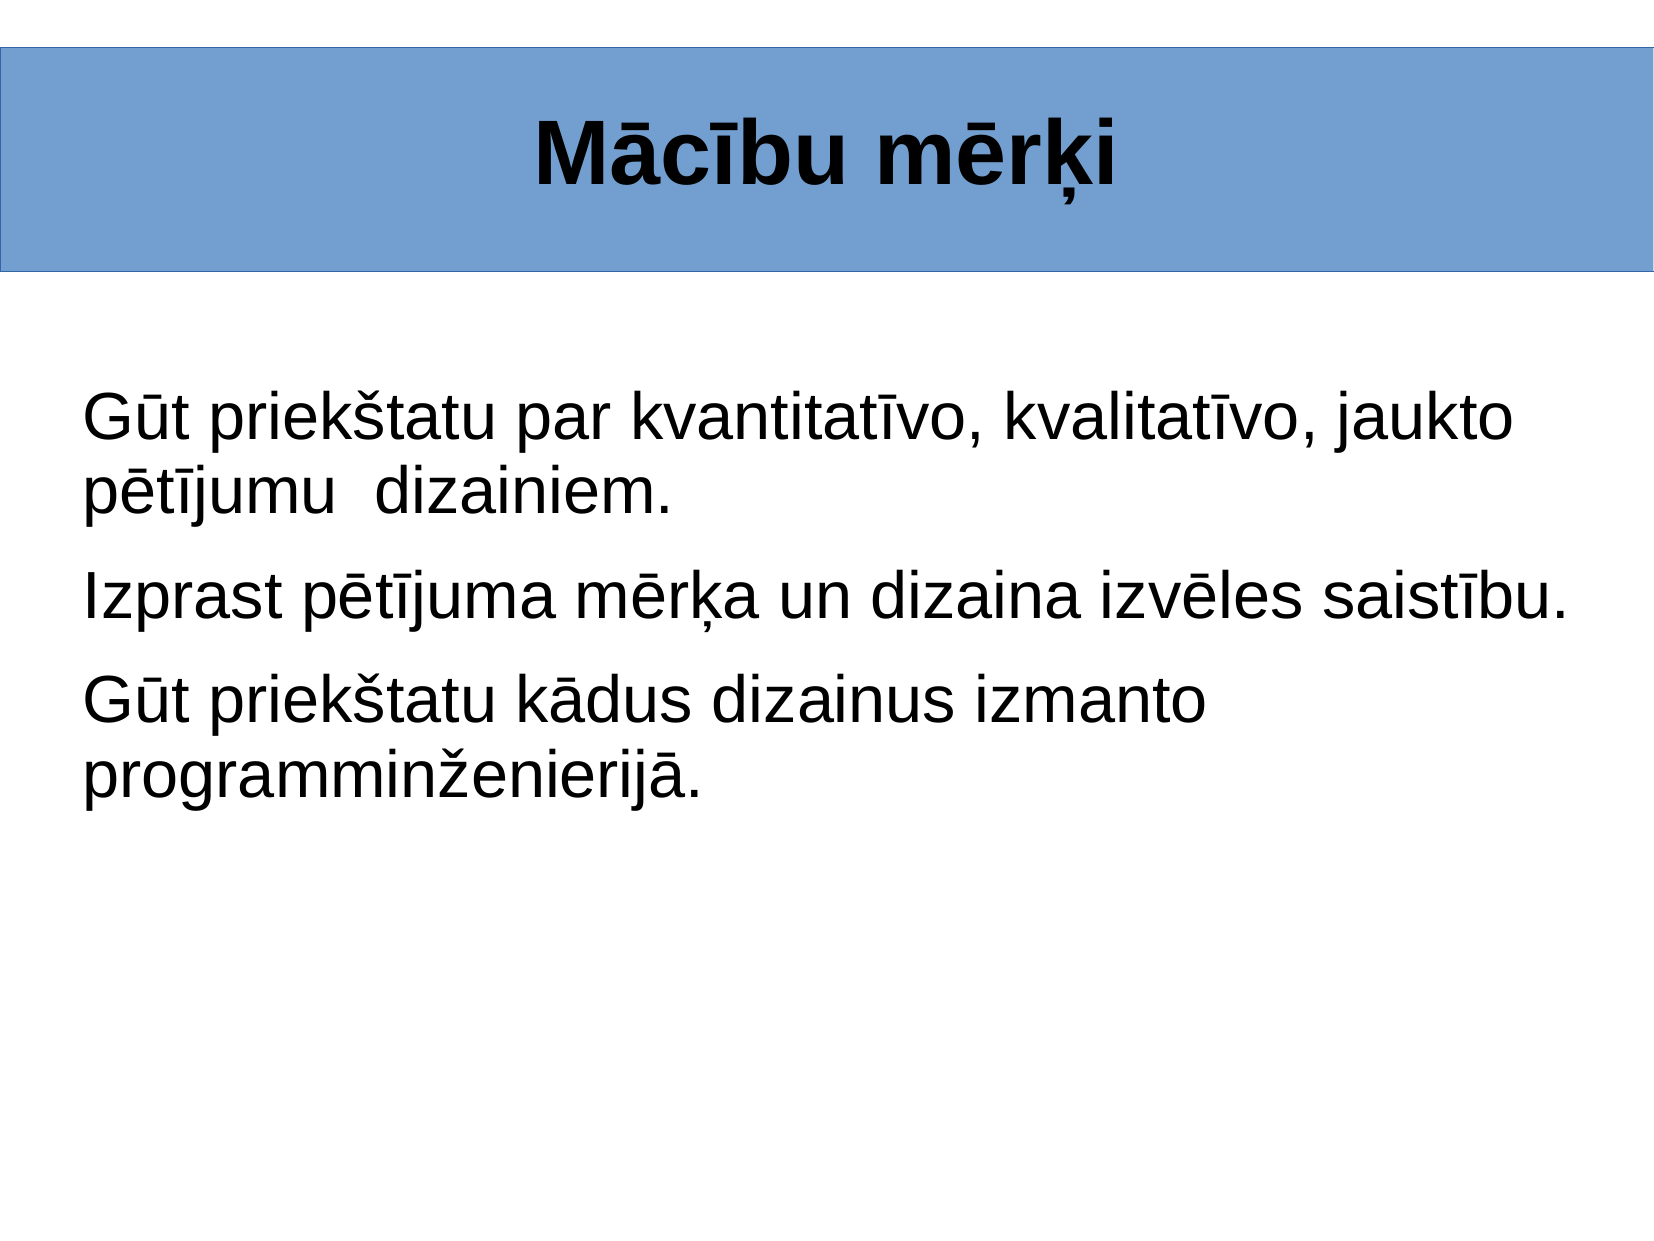

# Mācību mērķi
Gūt priekštatu par kvantitatīvo, kvalitatīvo, jaukto pētījumu dizainiem.
Izprast pētījuma mērķa un dizaina izvēles saistību.
Gūt priekštatu kādus dizainus izmanto programminženierijā.